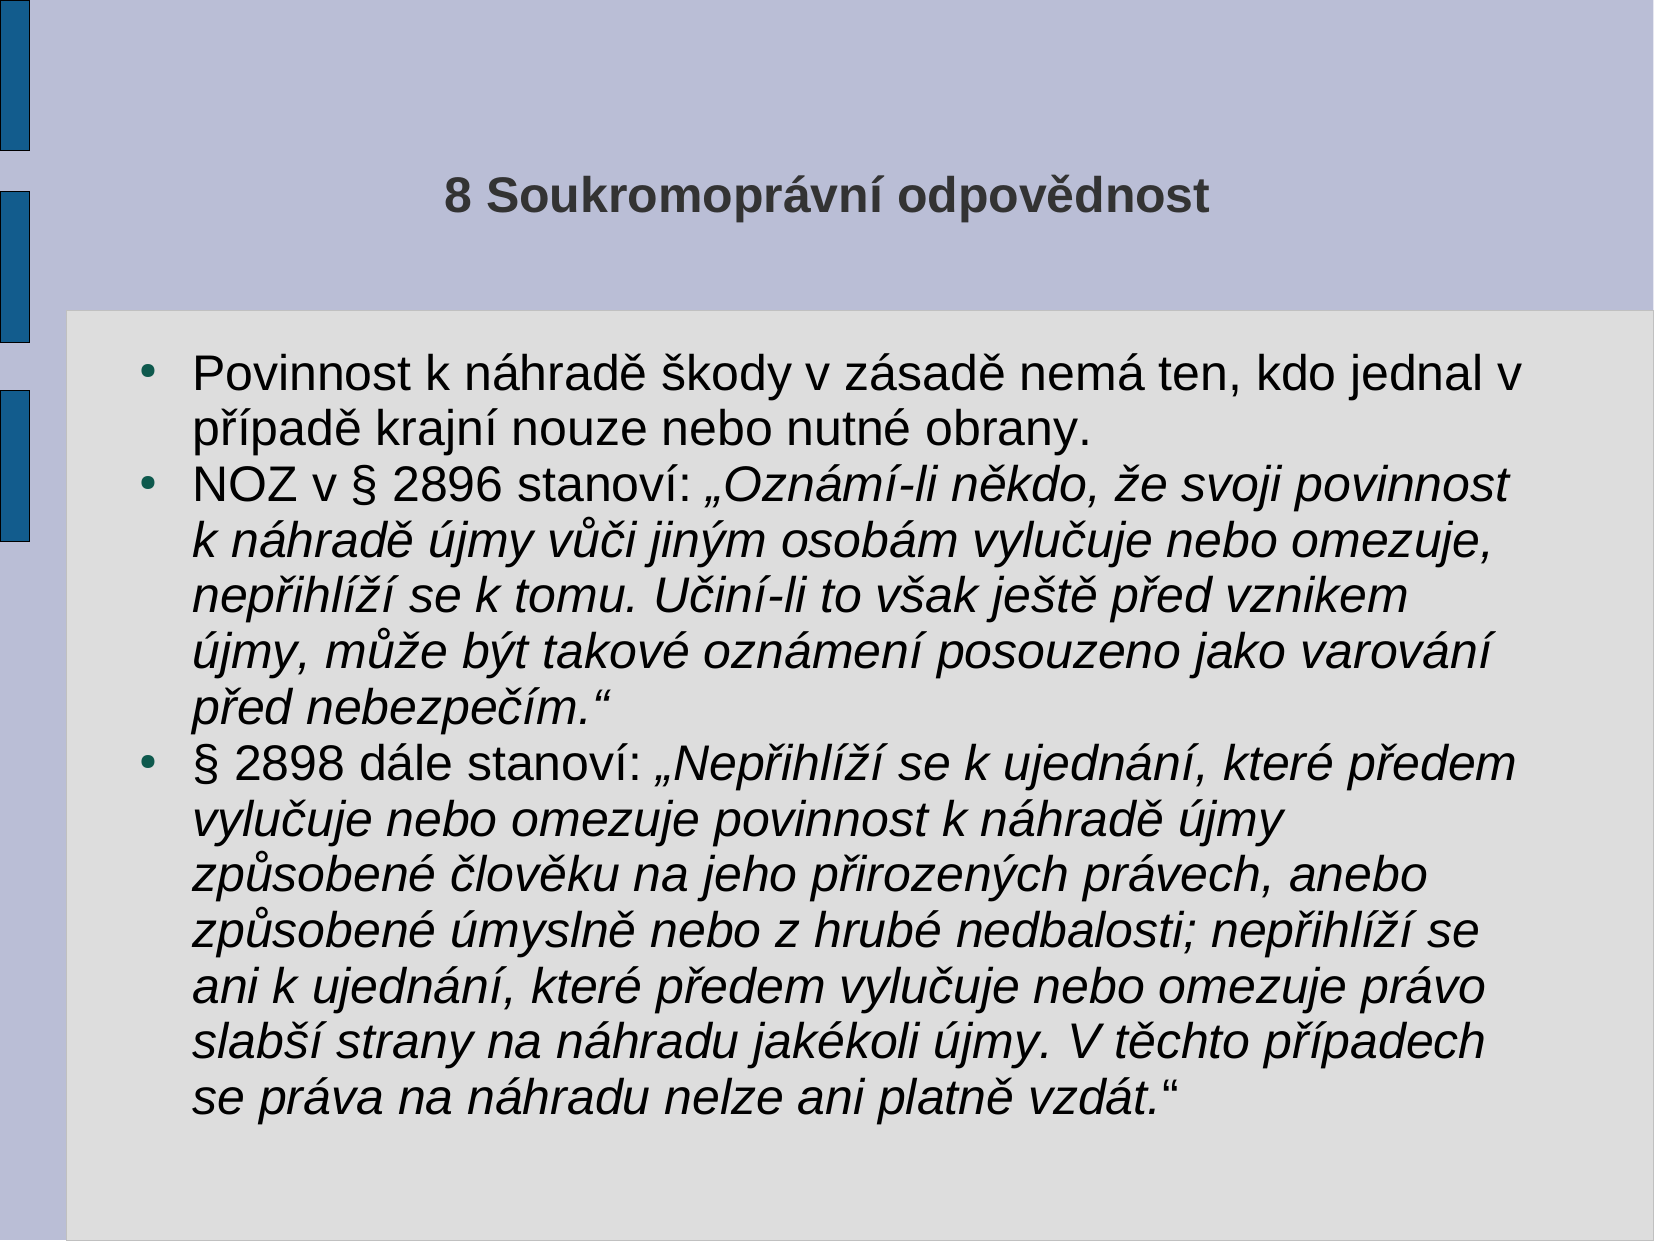

# 8 Soukromoprávní odpovědnost
Povinnost k náhradě škody v zásadě nemá ten, kdo jednal v případě krajní nouze nebo nutné obrany.
NOZ v § 2896 stanoví: „Oznámí-li někdo, že svoji povinnost k náhradě újmy vůči jiným osobám vylučuje nebo omezuje, nepřihlíží se k tomu. Učiní-li to však ještě před vznikem újmy, může být takové oznámení posouzeno jako varování před nebezpečím.“
§ 2898 dále stanoví: „Nepřihlíží se k ujednání, které předem vylučuje nebo omezuje povinnost k náhradě újmy způsobené člověku na jeho přirozených právech, anebo způsobené úmyslně nebo z hrubé nedbalosti; nepřihlíží se ani k ujednání, které předem vylučuje nebo omezuje právo slabší strany na náhradu jakékoli újmy. V těchto případech se práva na náhradu nelze ani platně vzdát.“